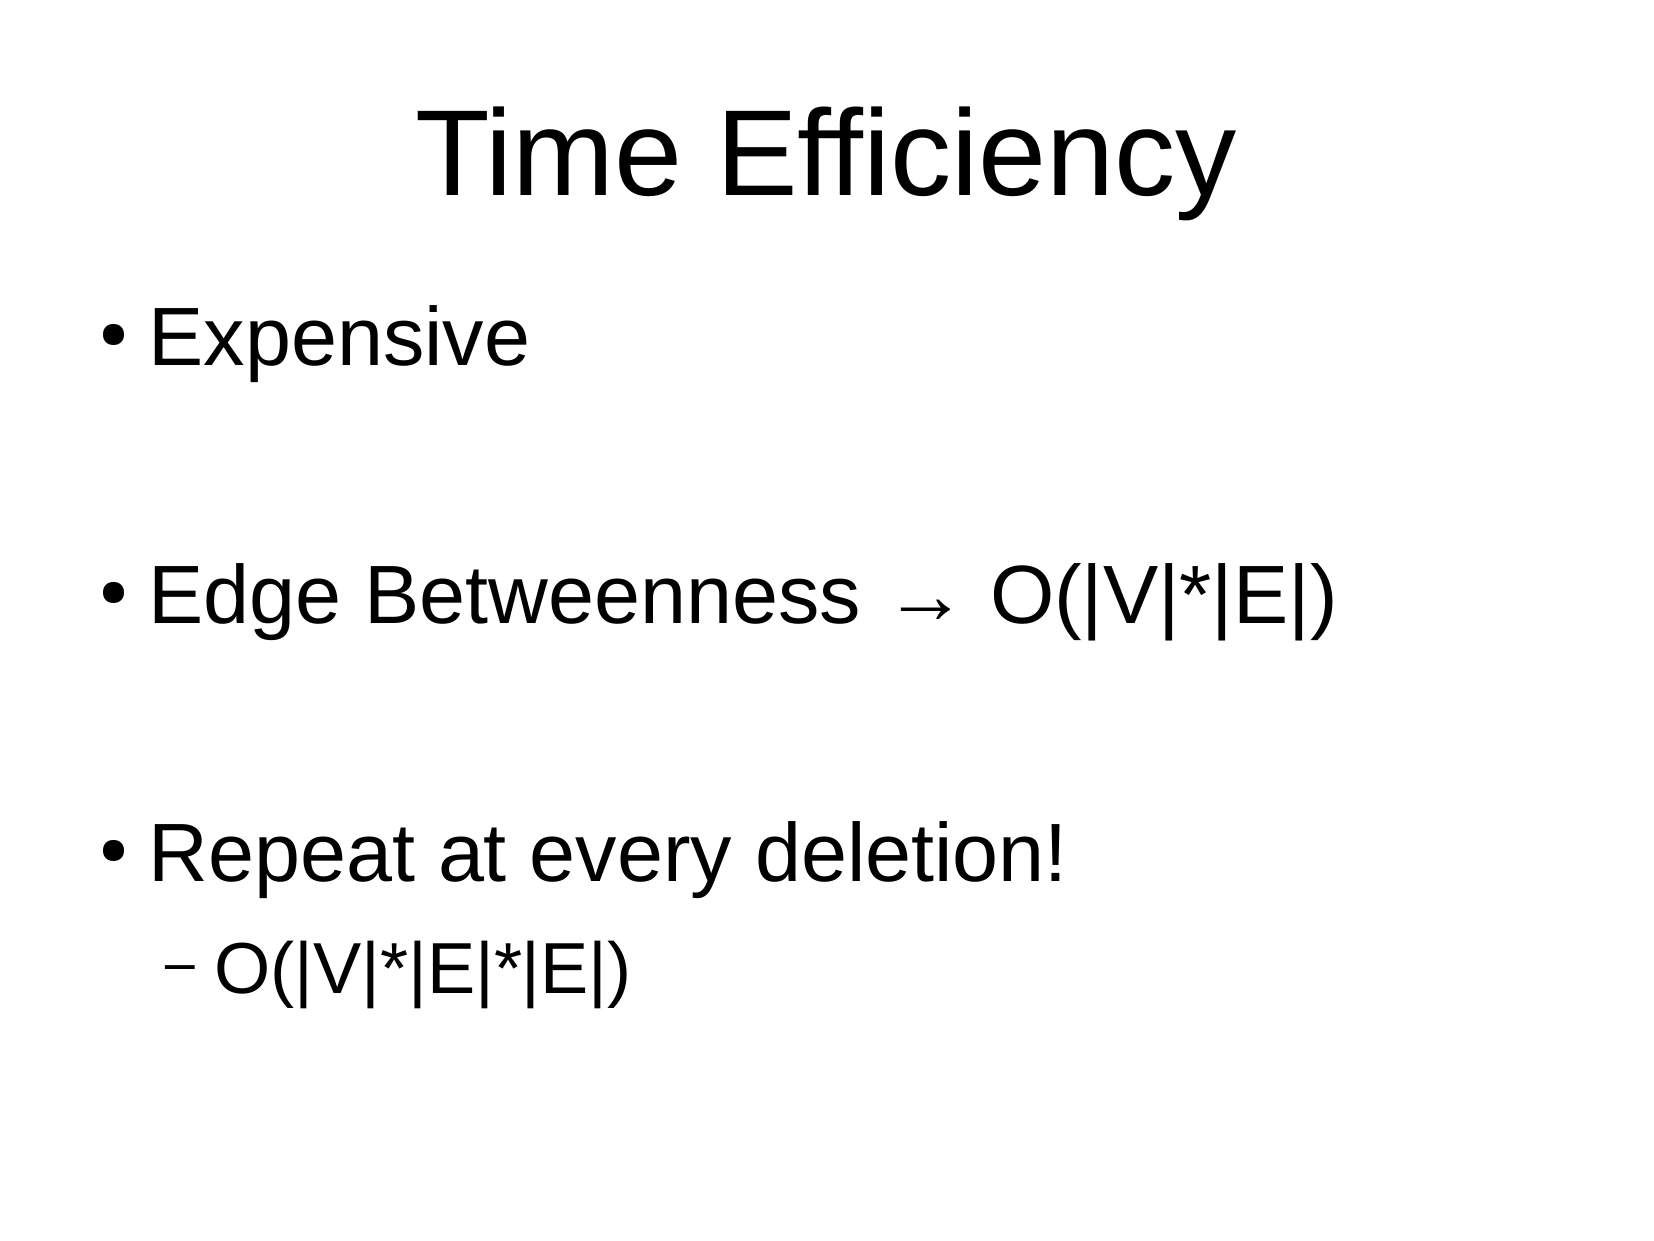

# Time Efficiency
Expensive
Edge Betweenness → O(|V|*|E|)
Repeat at every deletion!
O(|V|*|E|*|E|)